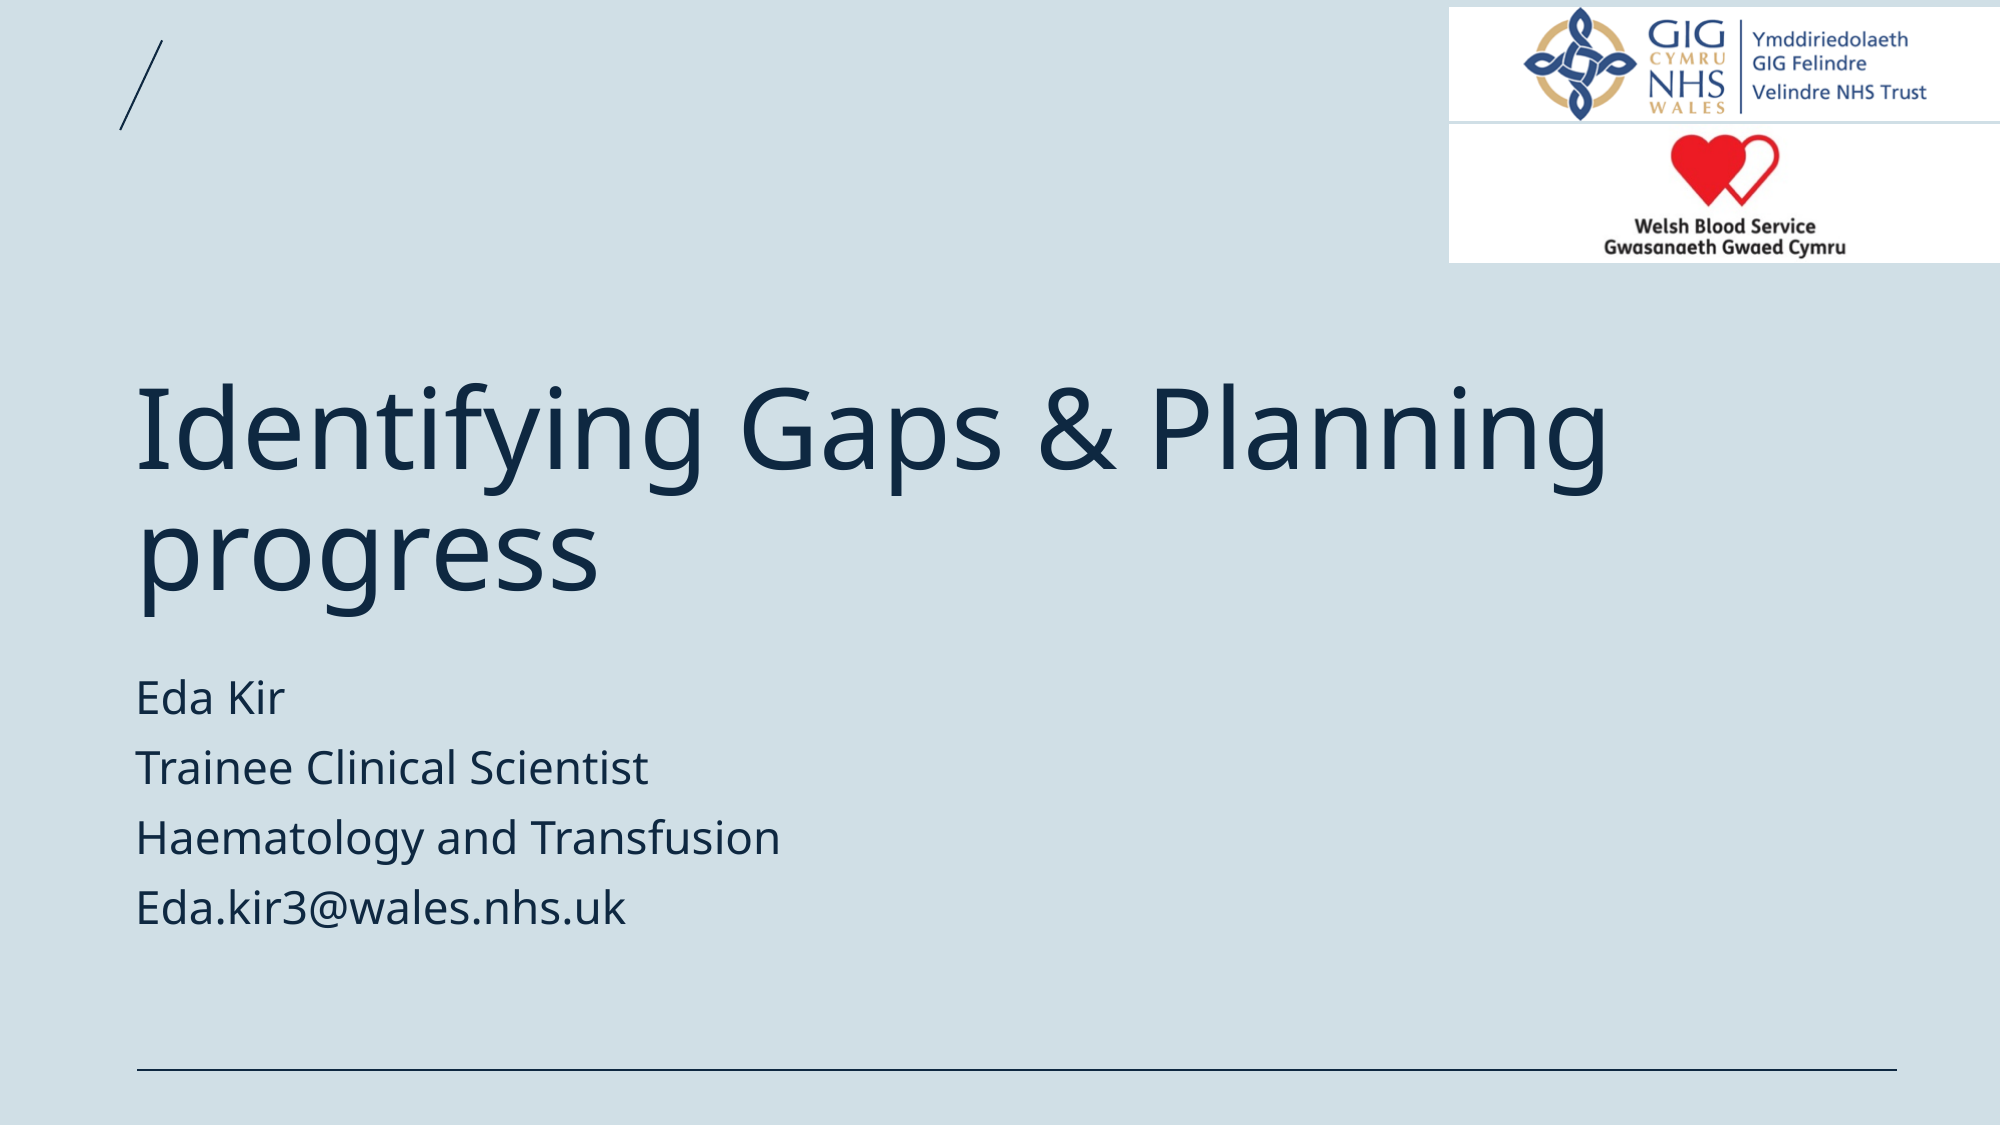

# Identifying Gaps & Planning progress
Eda Kir
Trainee Clinical Scientist
Haematology and Transfusion
Eda.kir3@wales.nhs.uk